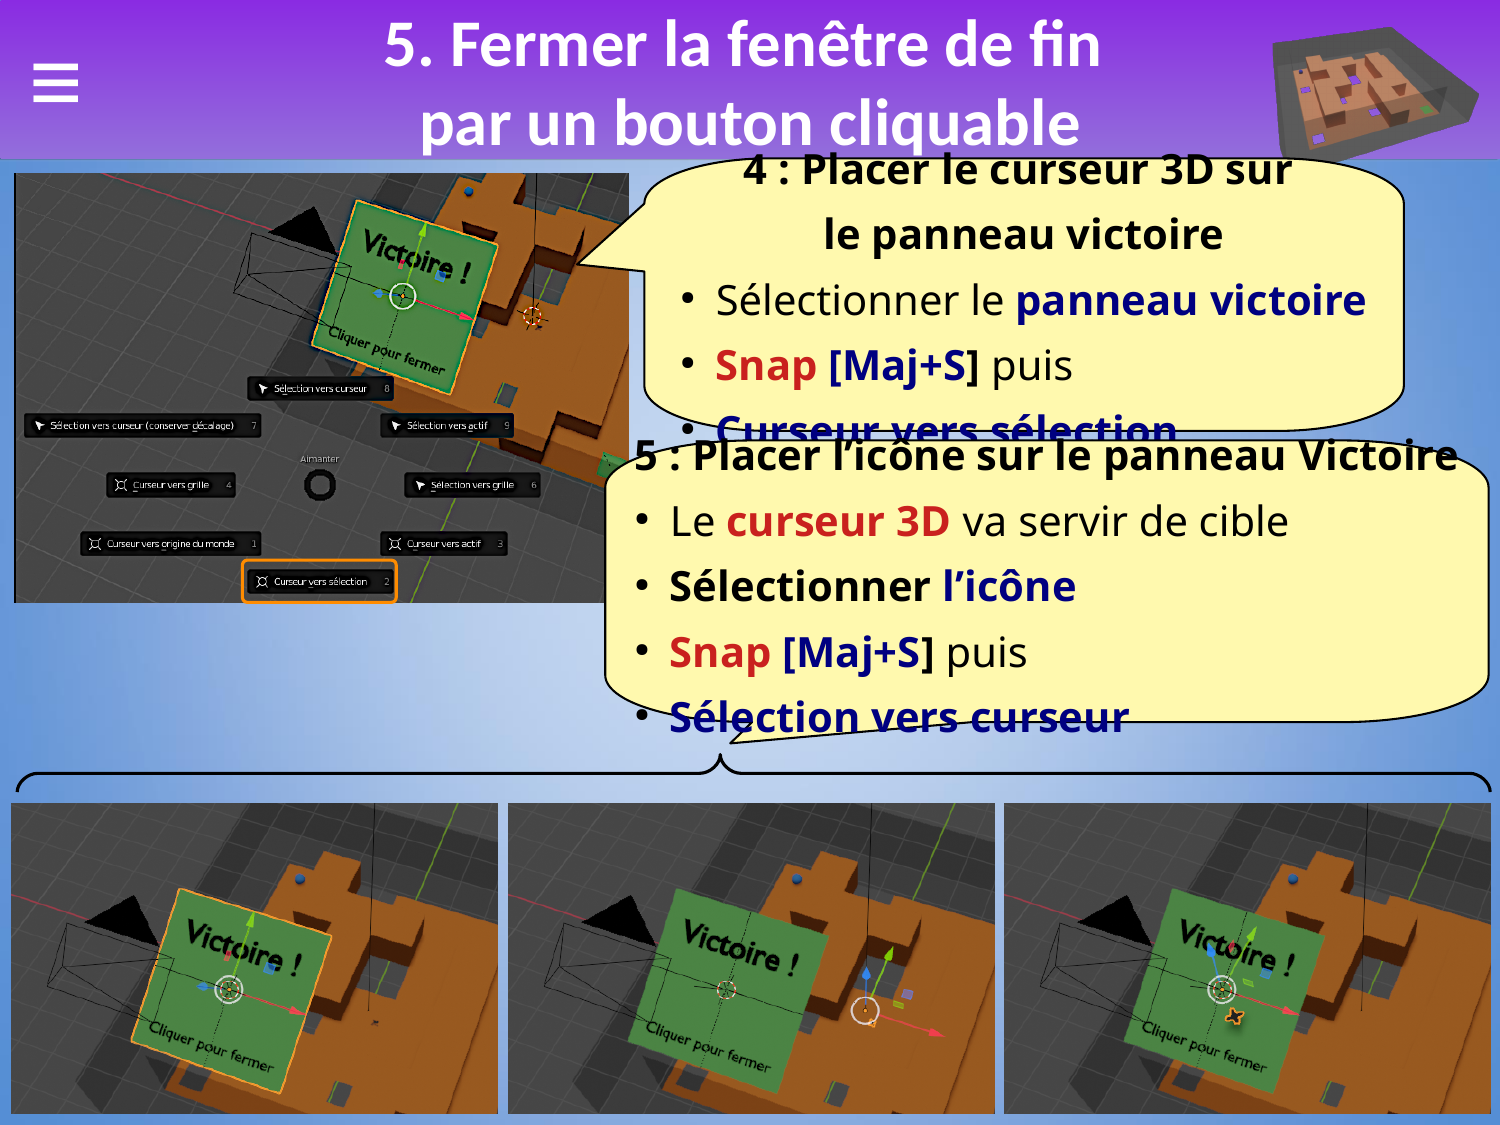

5. Fermer la fenêtre de fin
par un bouton cliquable
≡
4 : Placer le curseur 3D sur
le panneau victoire
Sélectionner le panneau victoire
Snap [Maj+S] puis
Curseur vers sélection
5 : Placer l’icône sur le panneau Victoire
Le curseur 3D va servir de cible
Sélectionner l’icône
Snap [Maj+S] puis
Sélection vers curseur